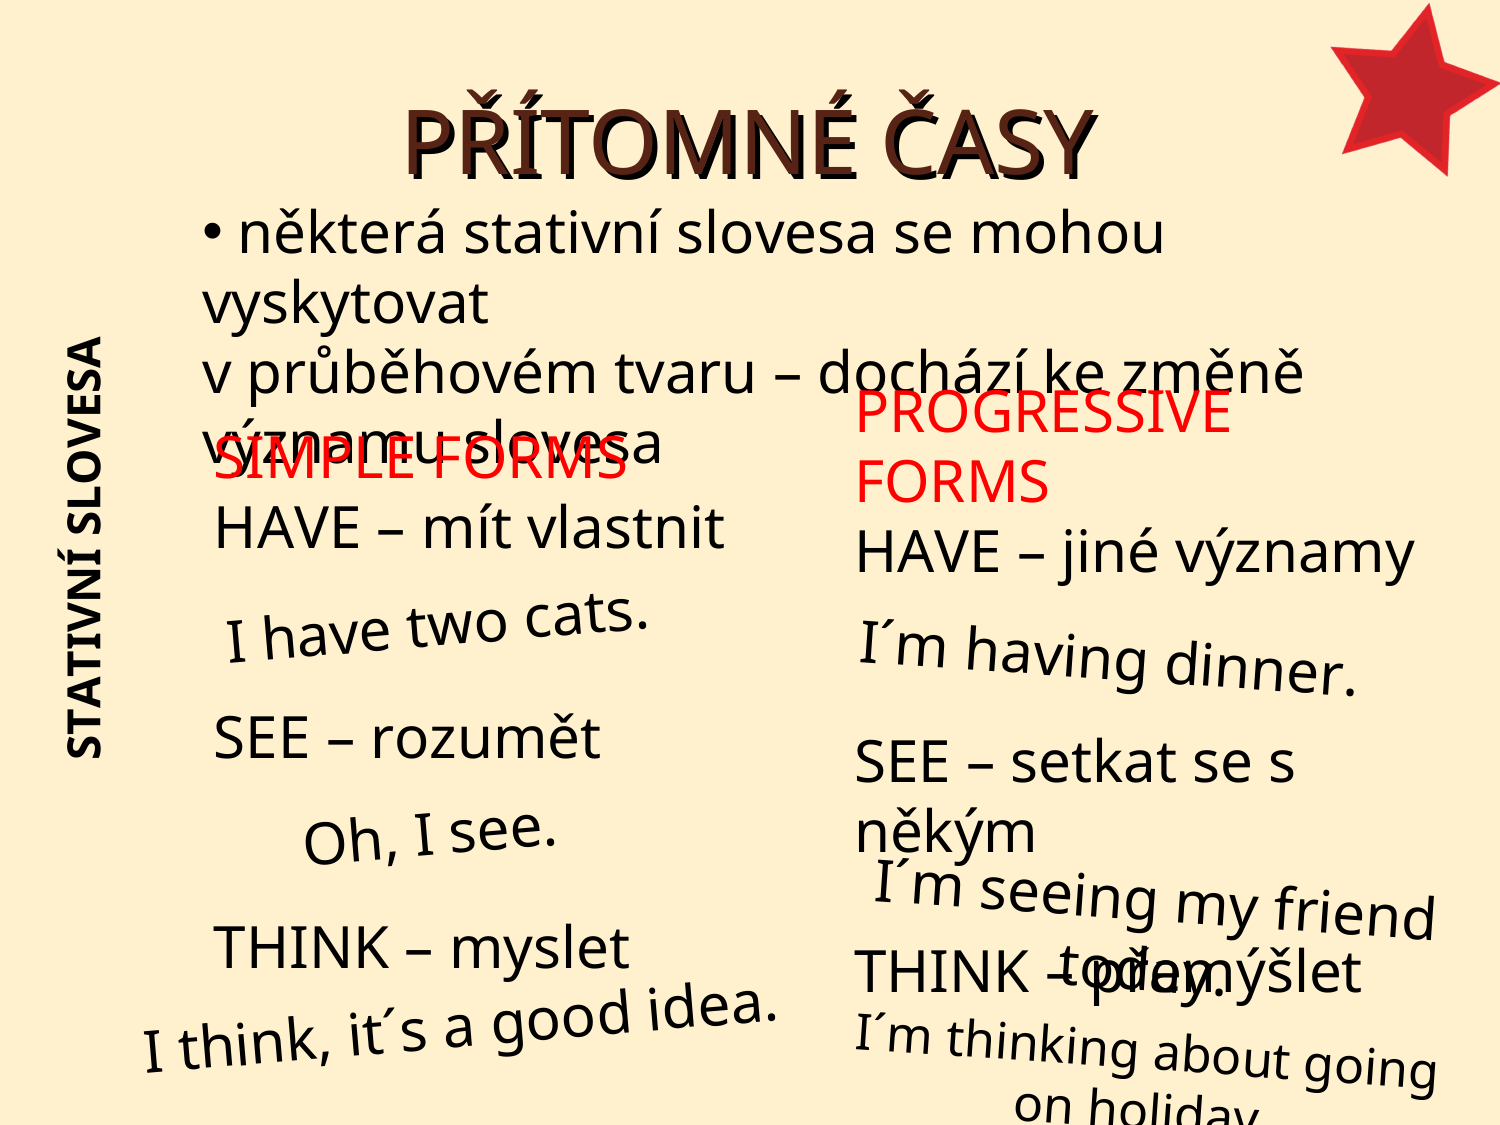

# PŘÍTOMNÉ ČASY
 některá stativní slovesa se mohou vyskytovat
v průběhovém tvaru – dochází ke změně významu slovesa
PROGRESSIVE FORMS
HAVE – jiné významy
SEE – setkat se s někým
THINK – přemýšlet
SIMPLE FORMS
HAVE – mít vlastnit
SEE – rozumět
THINK – myslet
STATIVNÍ SLOVESA
I have two cats.
I´m having dinner.
Oh, I see.
I´m seeing my friend today.
I think, it´s a good idea.
I´m thinking about going on holiday.